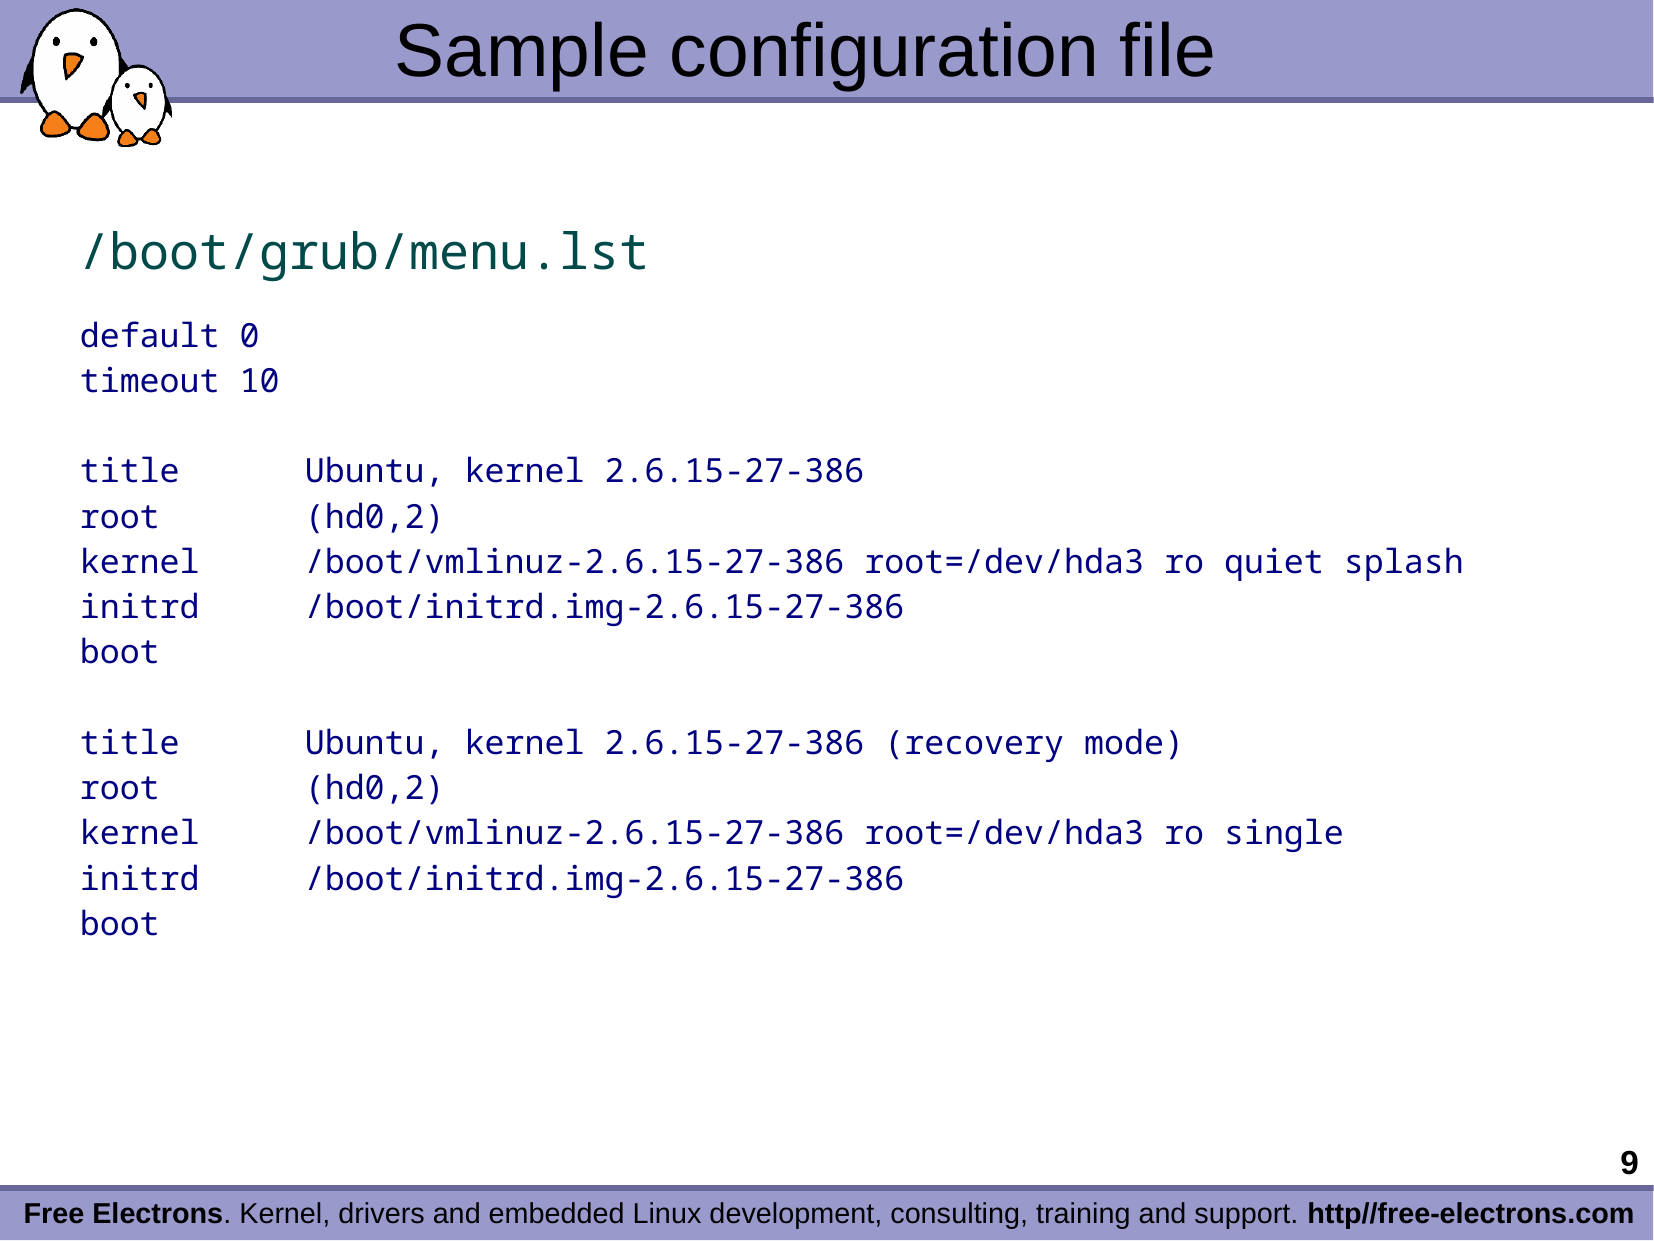

# Sample configuration file
/boot/grub/menu.lst
default 0
timeout 10
title		Ubuntu, kernel 2.6.15-27-386
root		(hd0,2)
kernel		/boot/vmlinuz-2.6.15-27-386 root=/dev/hda3 ro quiet splash
initrd		/boot/initrd.img-2.6.15-27-386
boot
title		Ubuntu, kernel 2.6.15-27-386 (recovery mode)
root		(hd0,2)
kernel		/boot/vmlinuz-2.6.15-27-386 root=/dev/hda3 ro single
initrd		/boot/initrd.img-2.6.15-27-386
boot